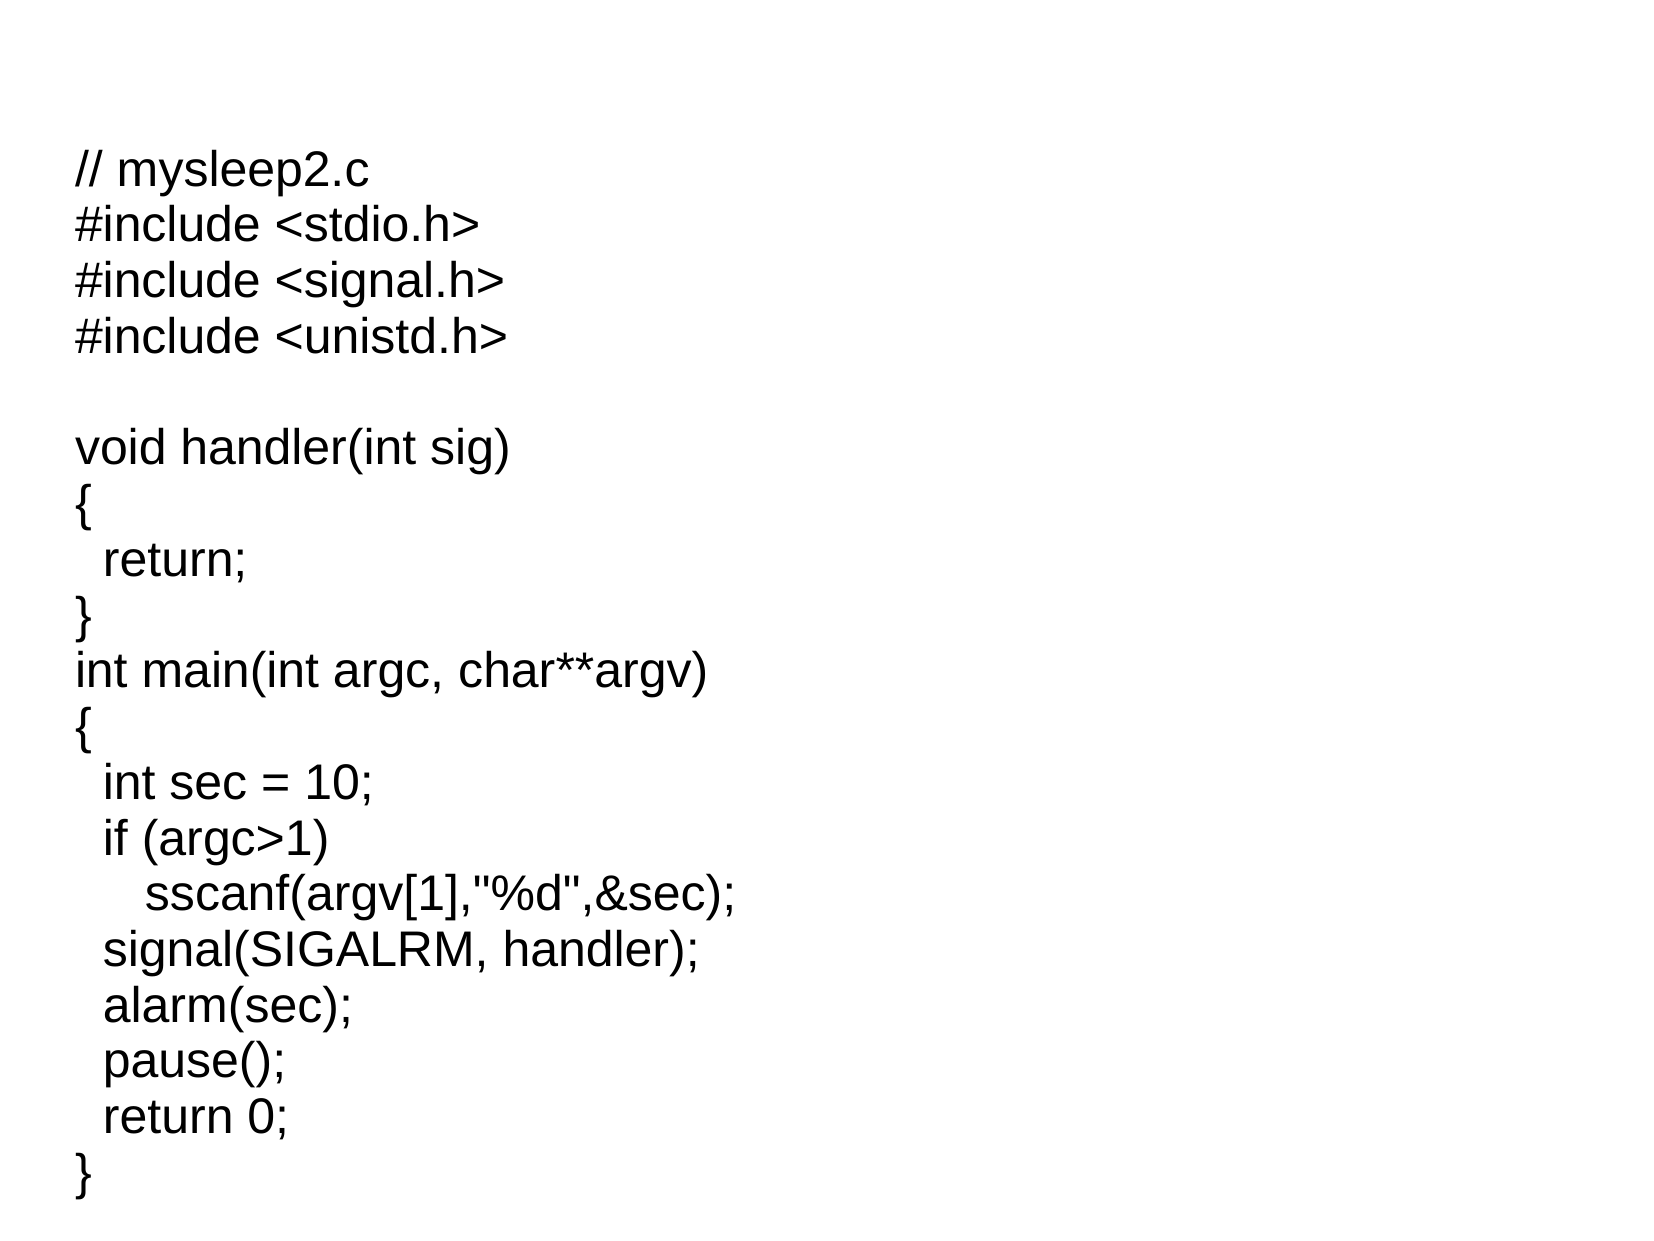

// mysleep2.c
#include <stdio.h>
#include <signal.h>
#include <unistd.h>
void handler(int sig)
{
 return;
}
int main(int argc, char**argv)
{
 int sec = 10;
 if (argc>1)
 sscanf(argv[1],"%d",&sec);
 signal(SIGALRM, handler);
 alarm(sec);
 pause();
 return 0;
}